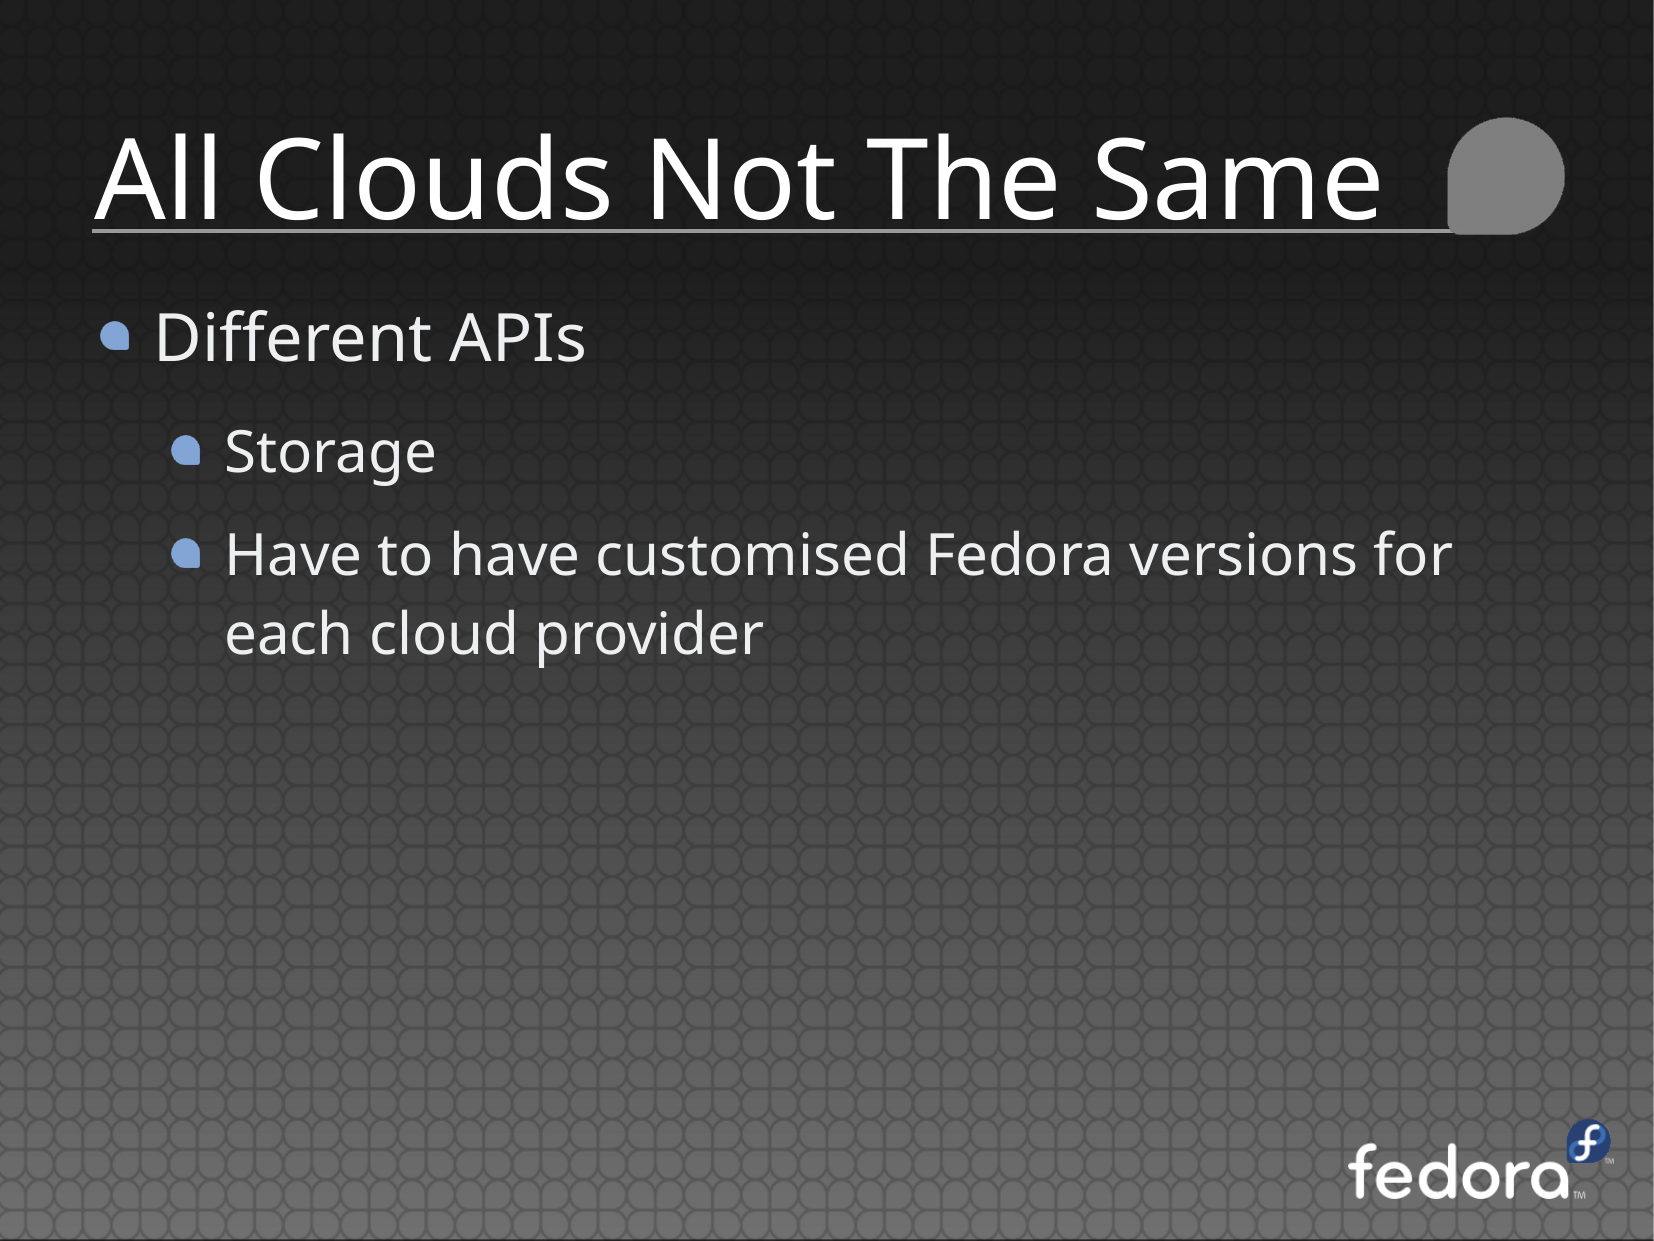

All Clouds Not The Same
# Different APIs
Storage
Have to have customised Fedora versions for each cloud provider